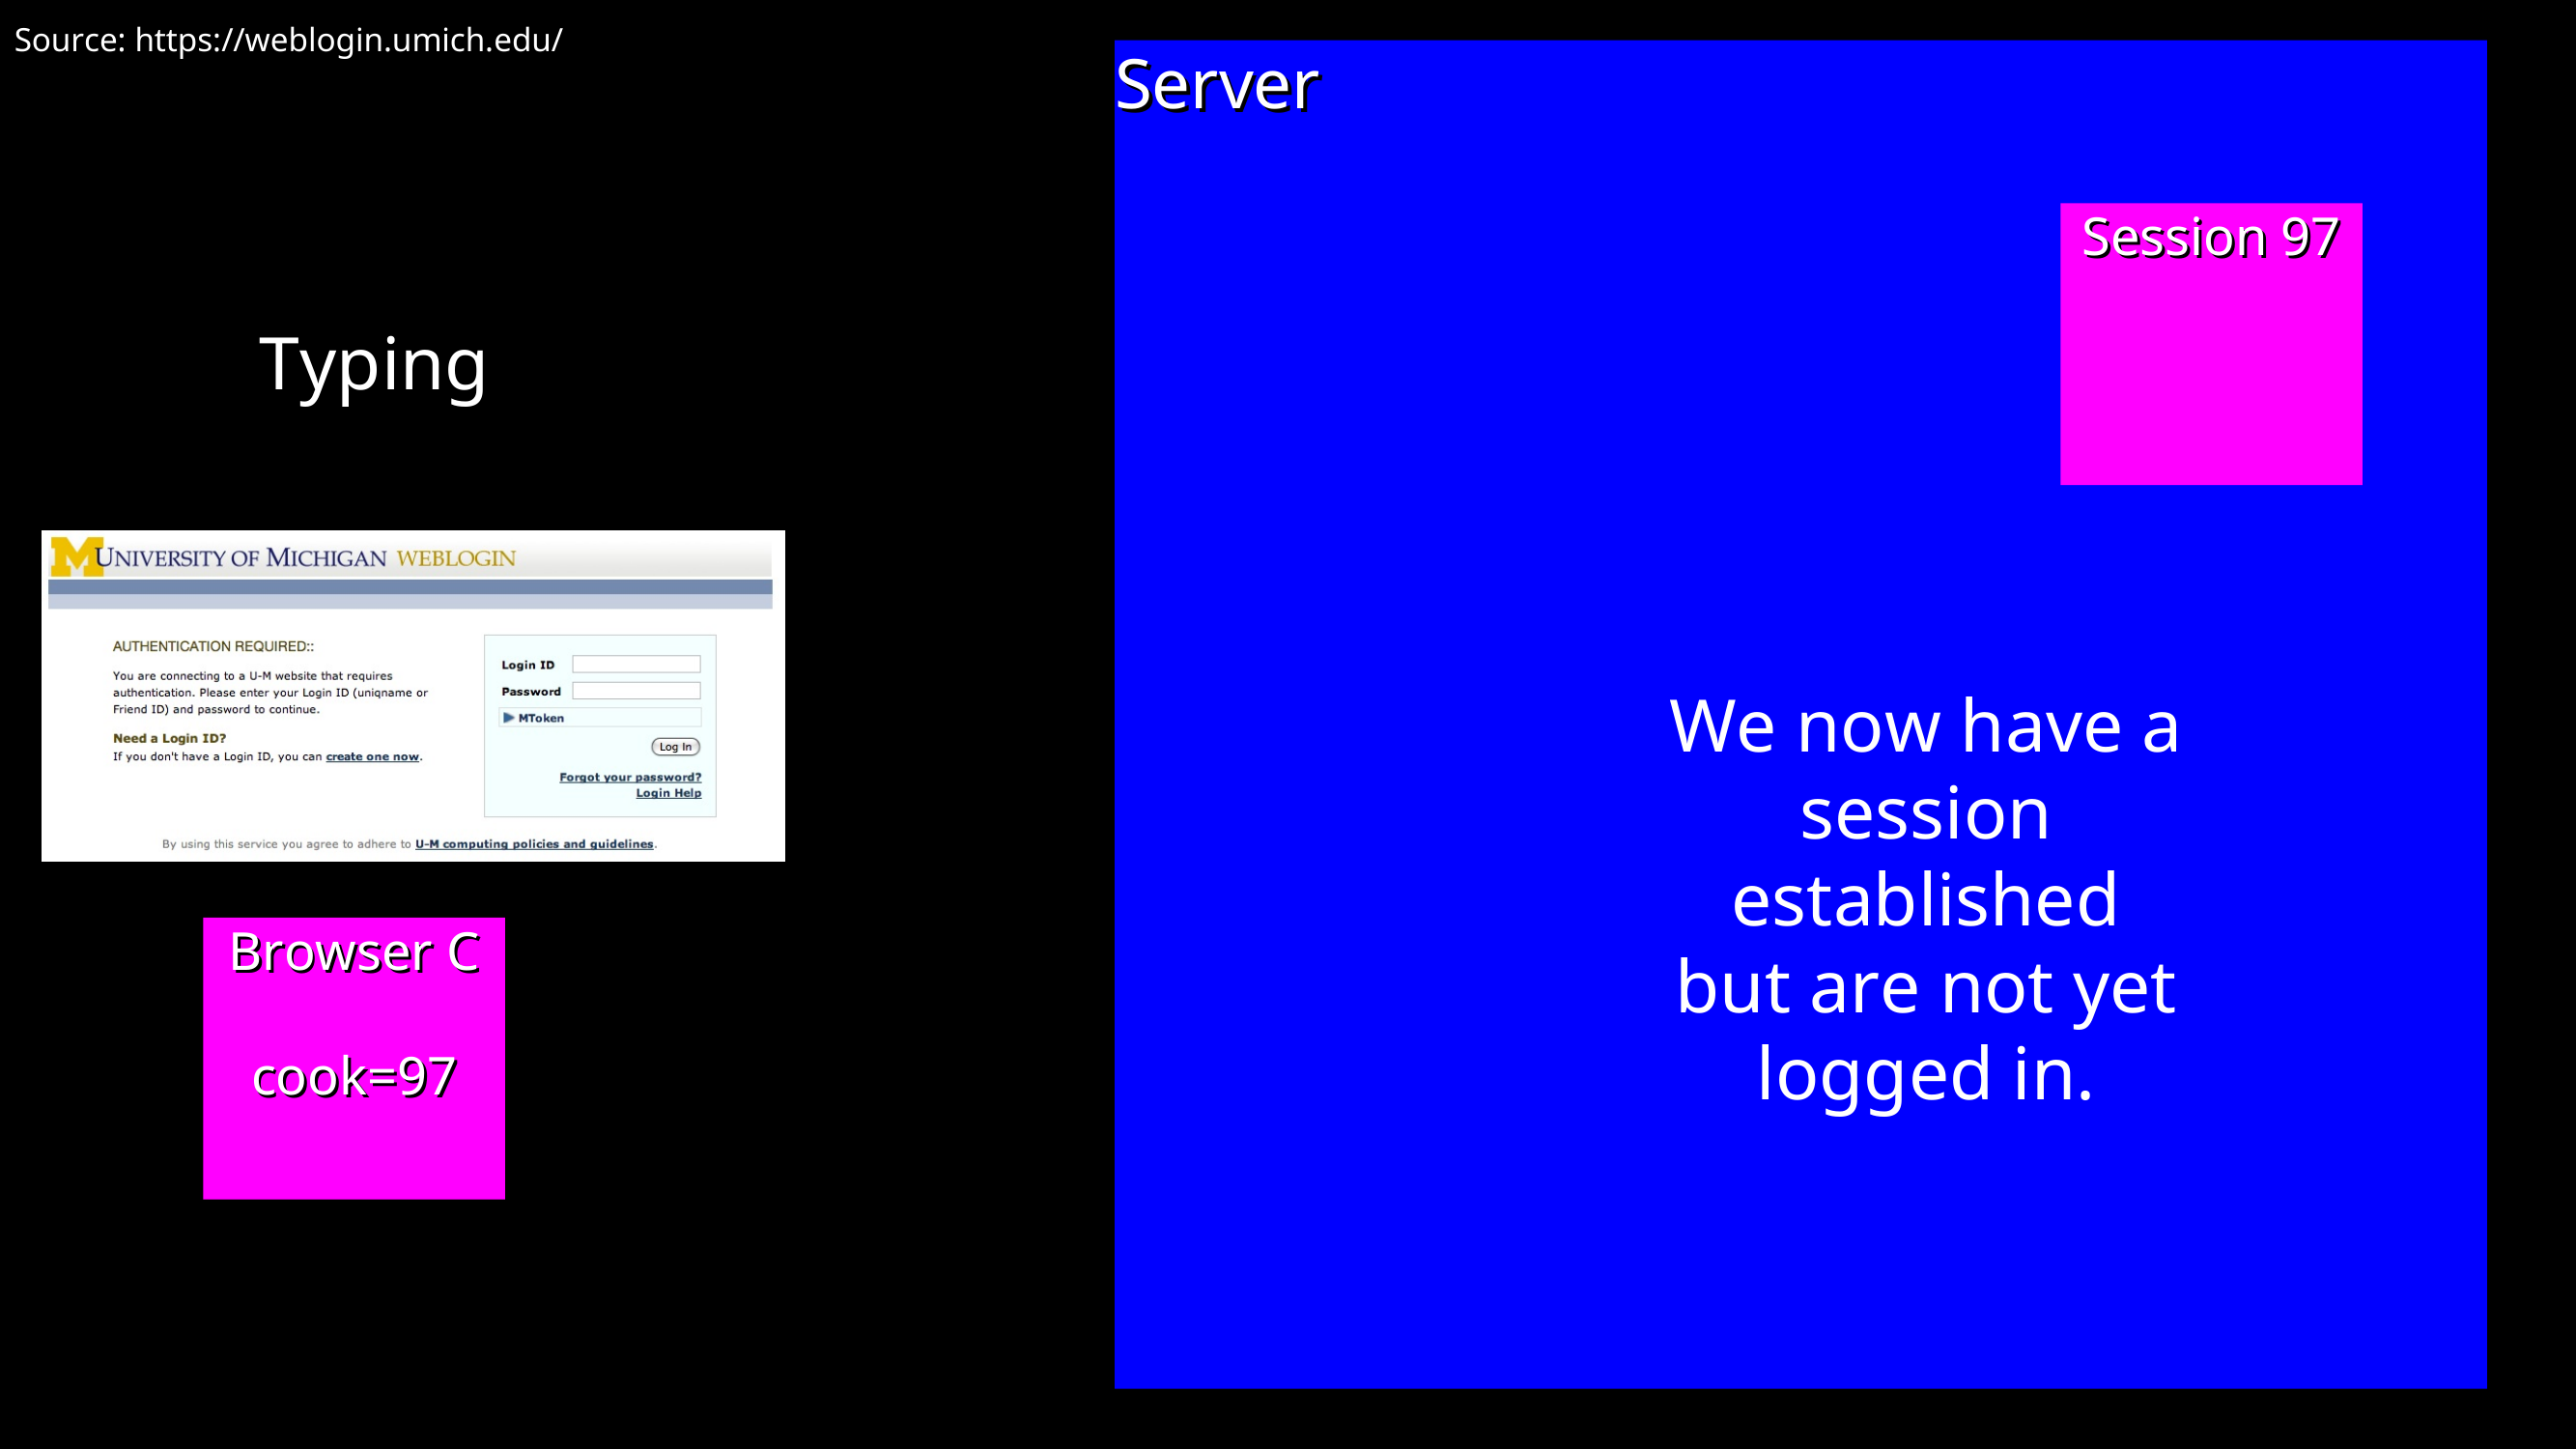

Source: https://weblogin.umich.edu/
Server
Session 97
Typing
We now have a session established
but are not yet logged in.
Browser C
cook=97